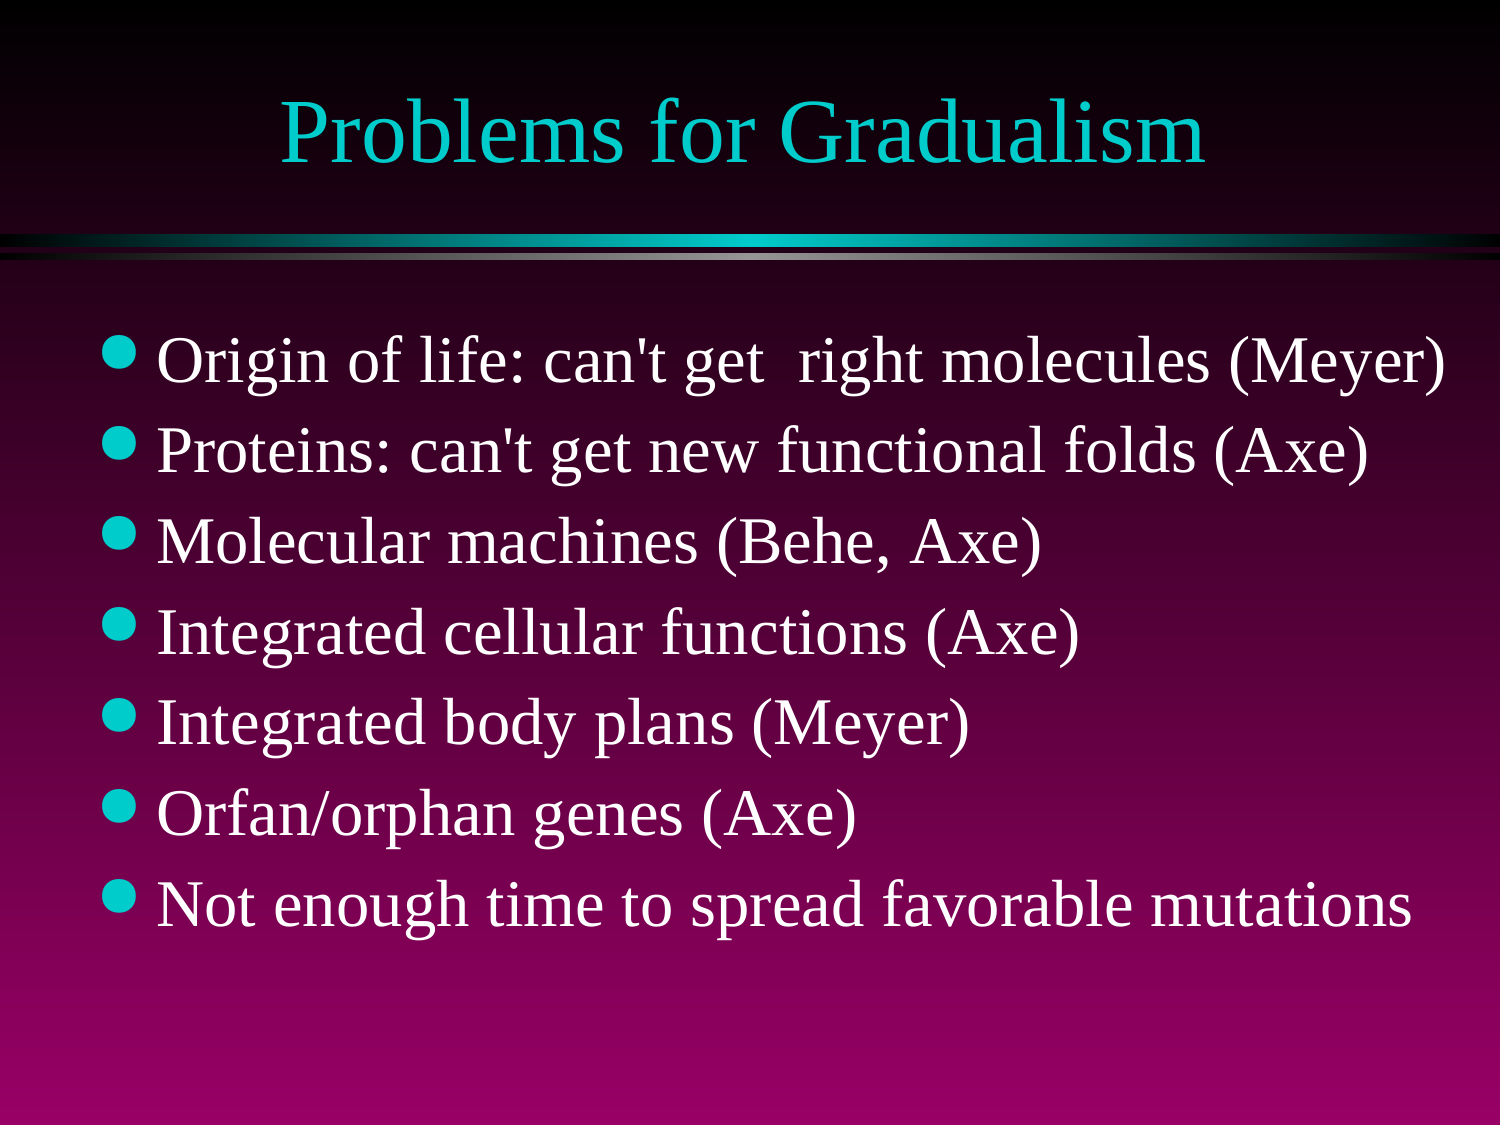

# Problems for Gradualism
Origin of life: can't get right molecules (Meyer)
Proteins: can't get new functional folds (Axe)
Molecular machines (Behe, Axe)
Integrated cellular functions (Axe)
Integrated body plans (Meyer)
Orfan/orphan genes (Axe)
Not enough time to spread favorable mutations